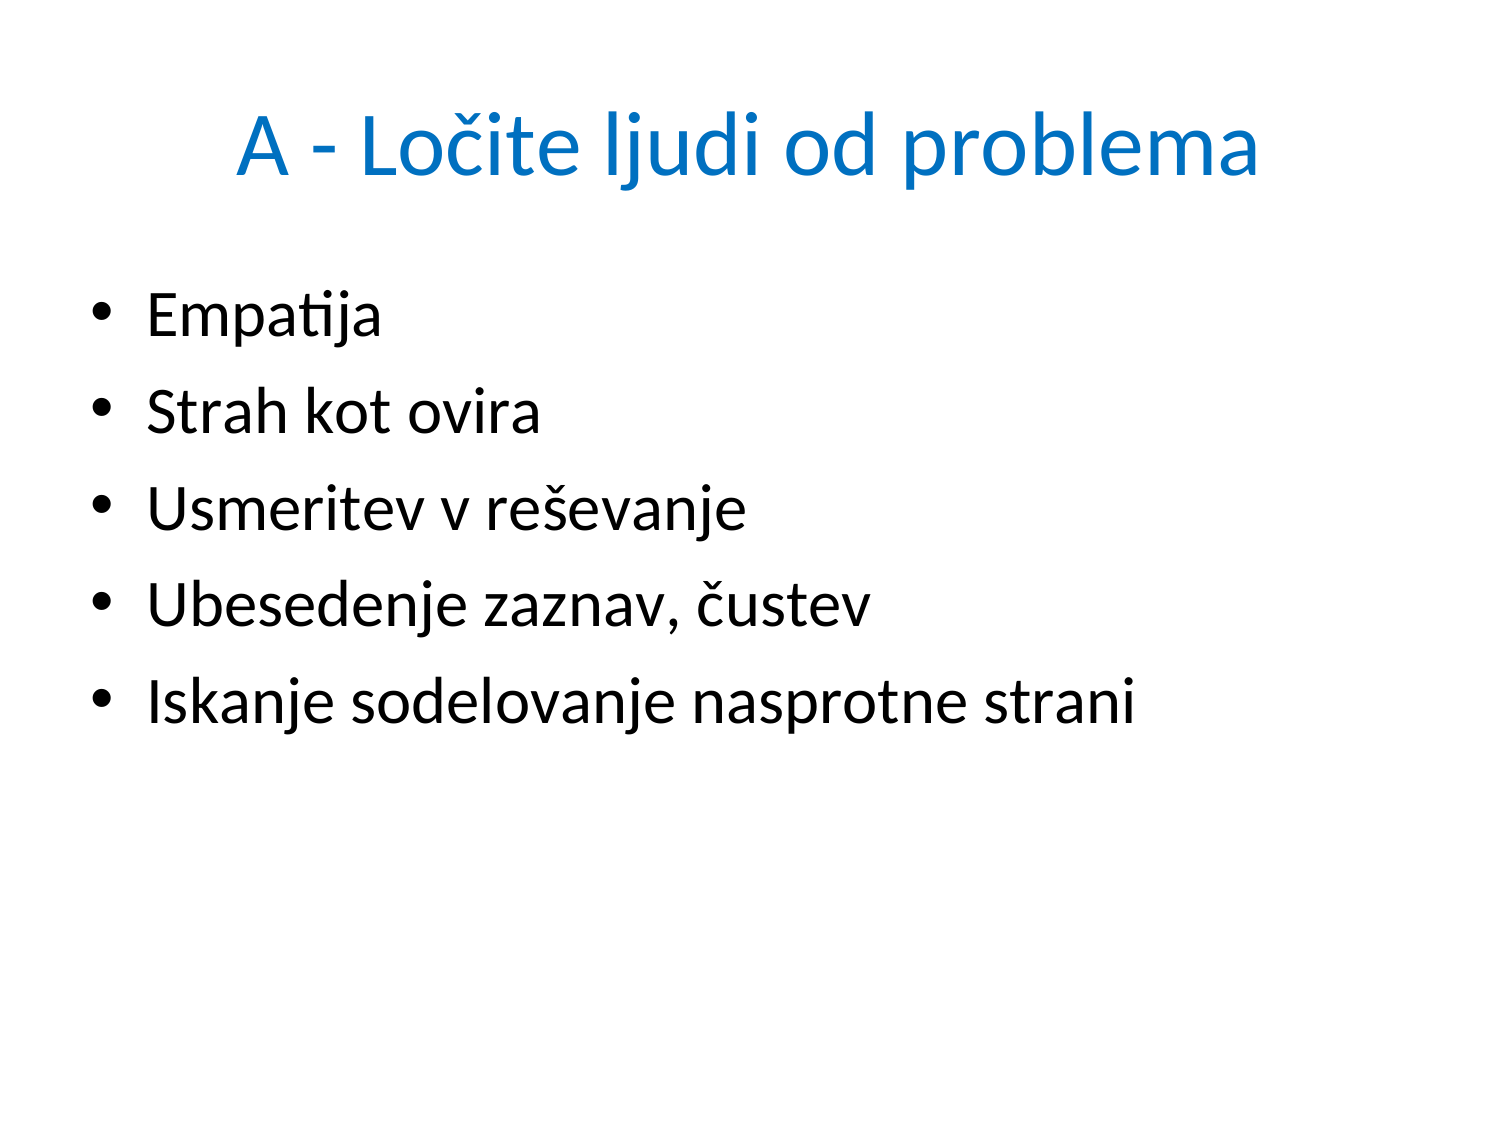

# A - Ločite ljudi od problema
Empatija
Strah kot ovira
Usmeritev v reševanje
Ubesedenje zaznav, čustev
Iskanje sodelovanje nasprotne strani